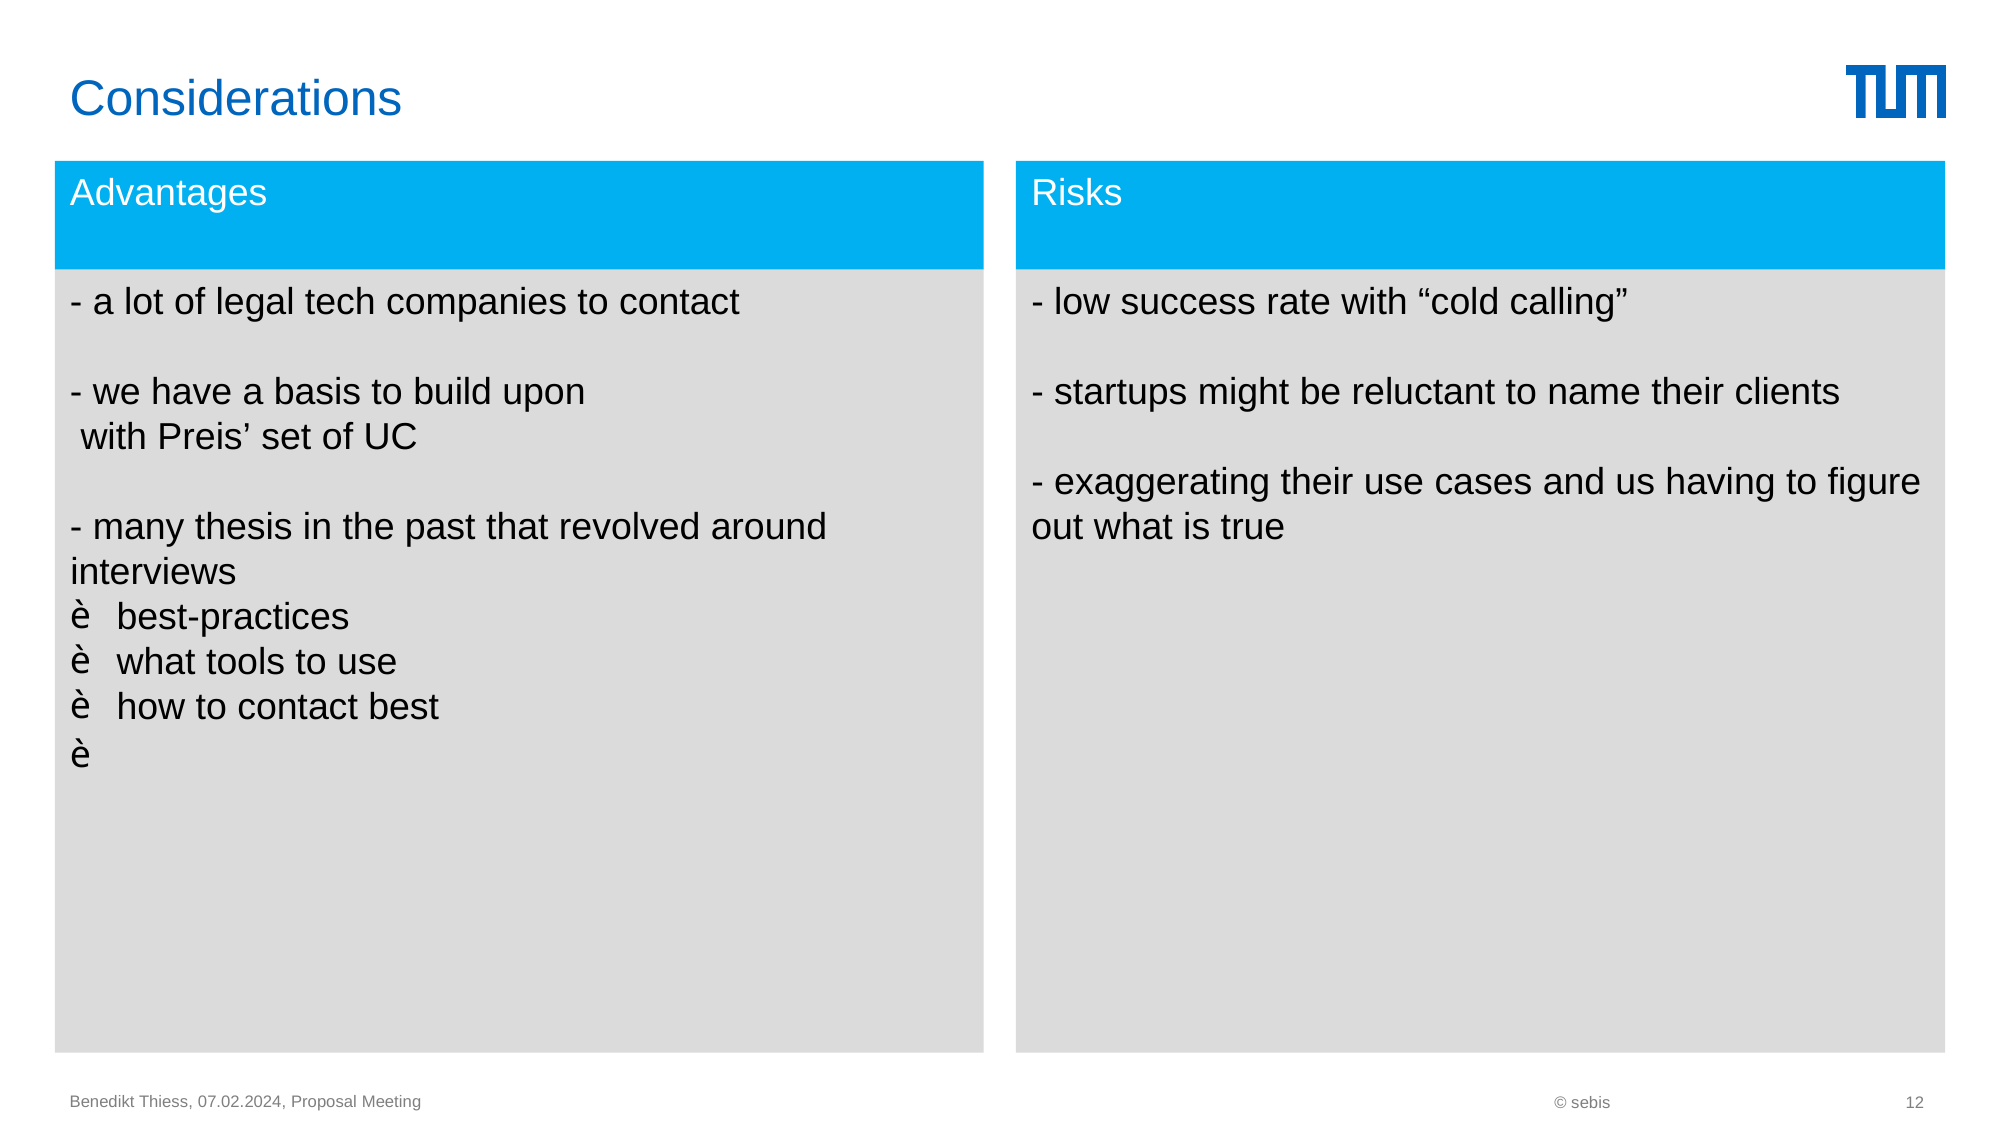

Considerations
# Advantages
Risks
- a lot of legal tech companies to contact
- we have a basis to build upon
 with Preis’ set of UC
- many thesis in the past that revolved around interviews
best-practices
what tools to use
how to contact best
- low success rate with “cold calling”
- startups might be reluctant to name their clients
- exaggerating their use cases and us having to figure out what is true
Benedikt Thiess, 07.02.2024, Proposal Meeting
© sebis